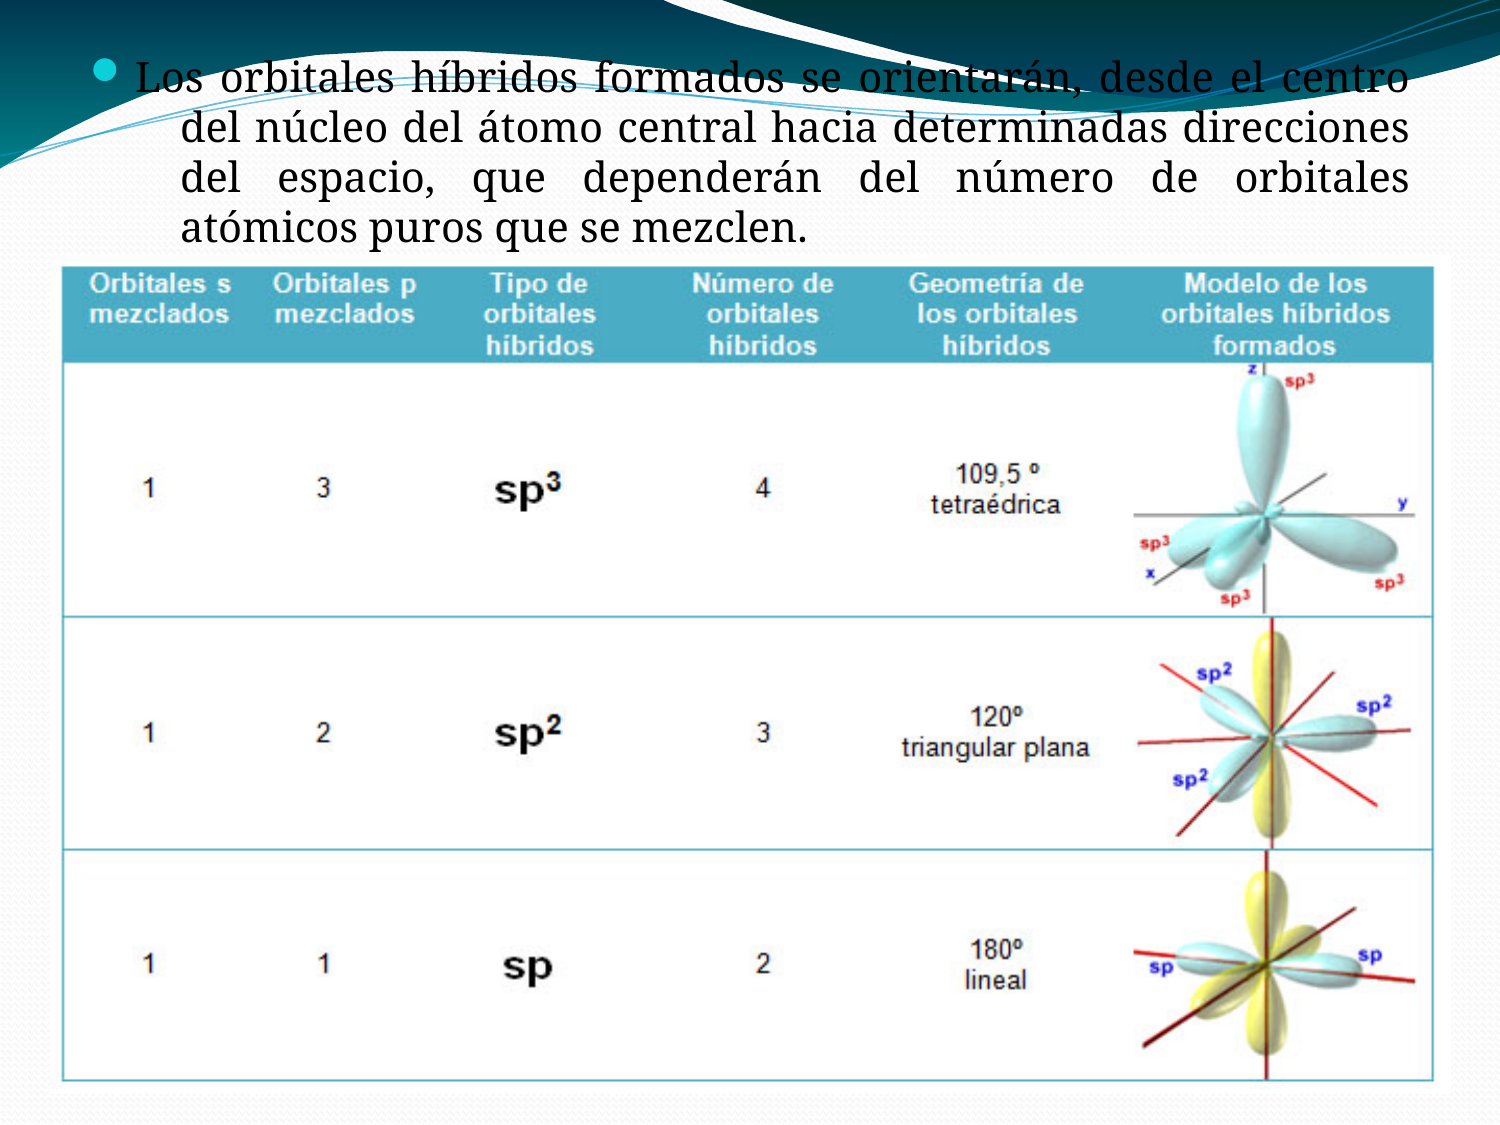

# Los orbitales híbridos formados se orientarán, desde el centro del núcleo del átomo central hacia determinadas direcciones del espacio, que dependerán del número de orbitales atómicos puros que se mezclen.